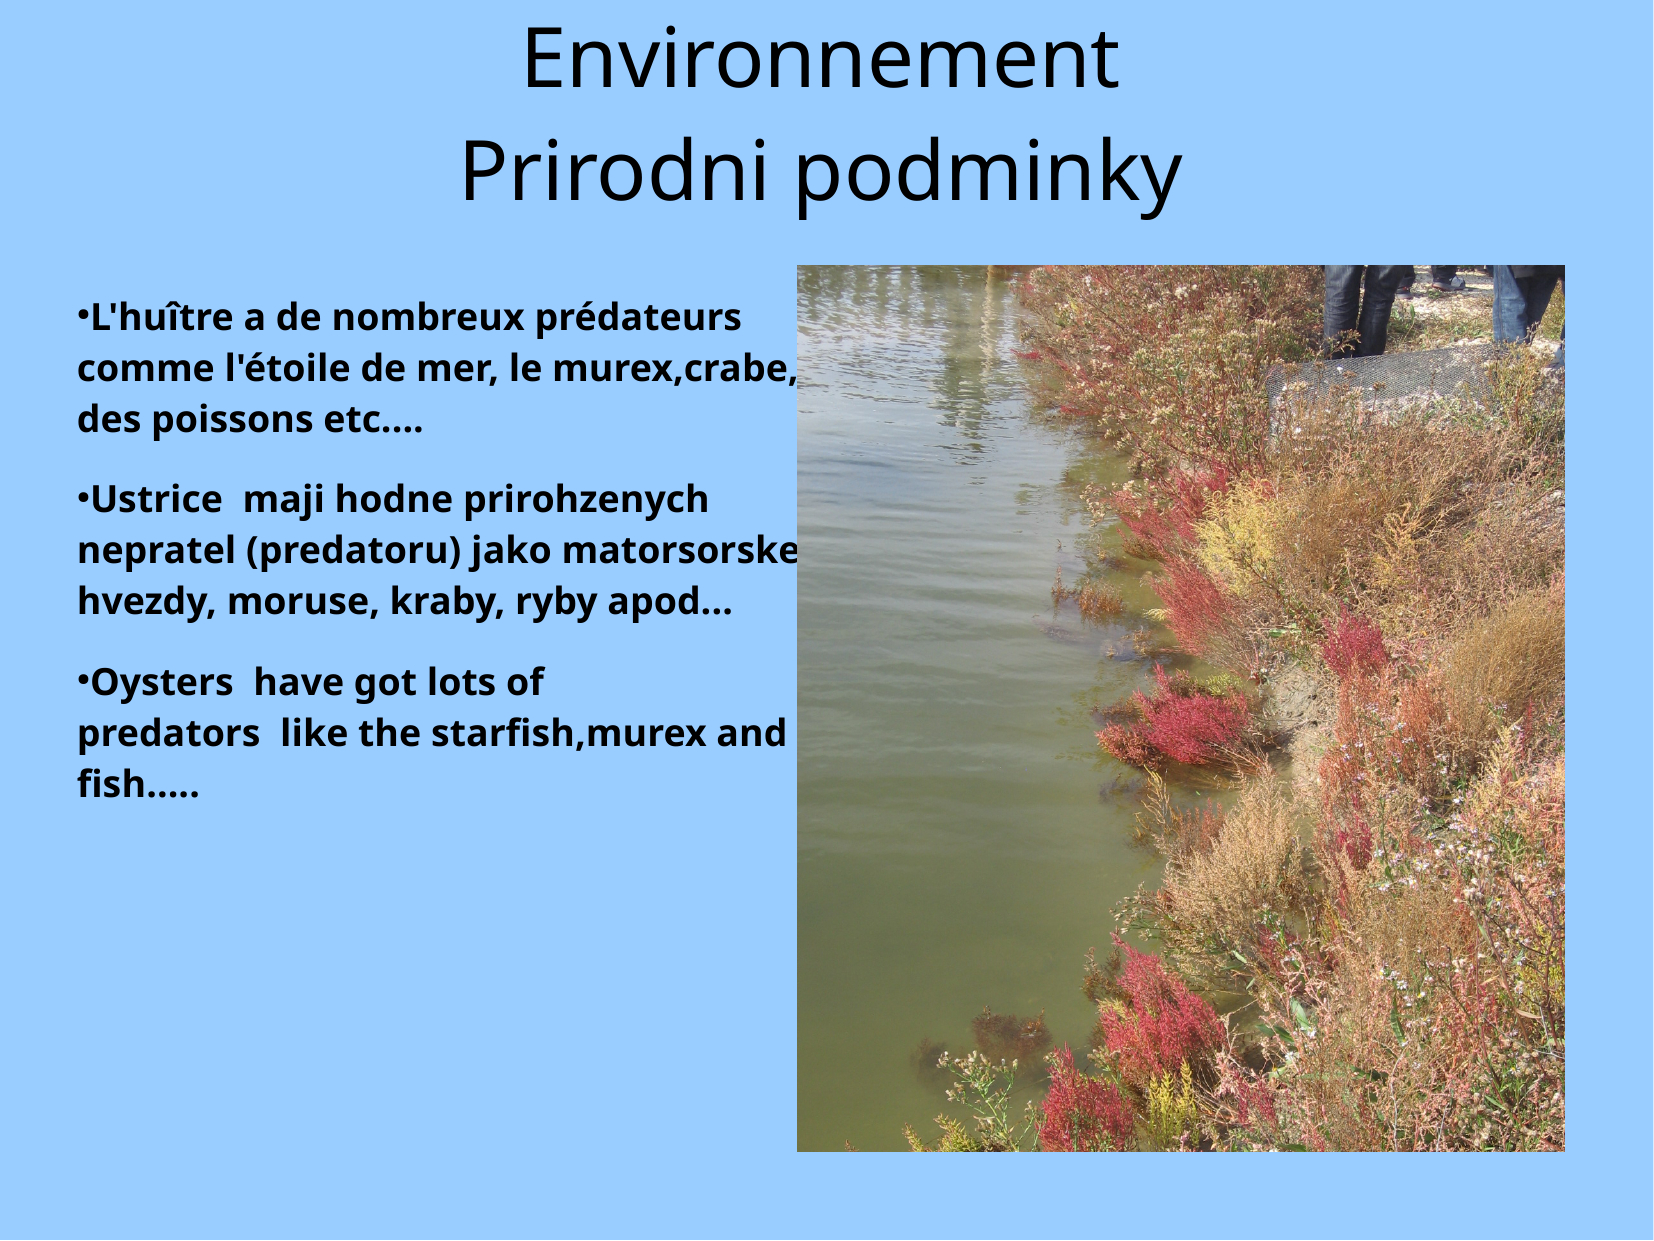

# Environnement Prirodni podminky
L'huître a de nombreux prédateurs comme l'étoile de mer, le murex,crabe, des poissons etc....
Ustrice maji hodne prirohzenych nepratel (predatoru) jako matorsorske hvezdy, moruse, kraby, ryby apod...
Oysters have got lots of predators like the starfish,murex and fish.....